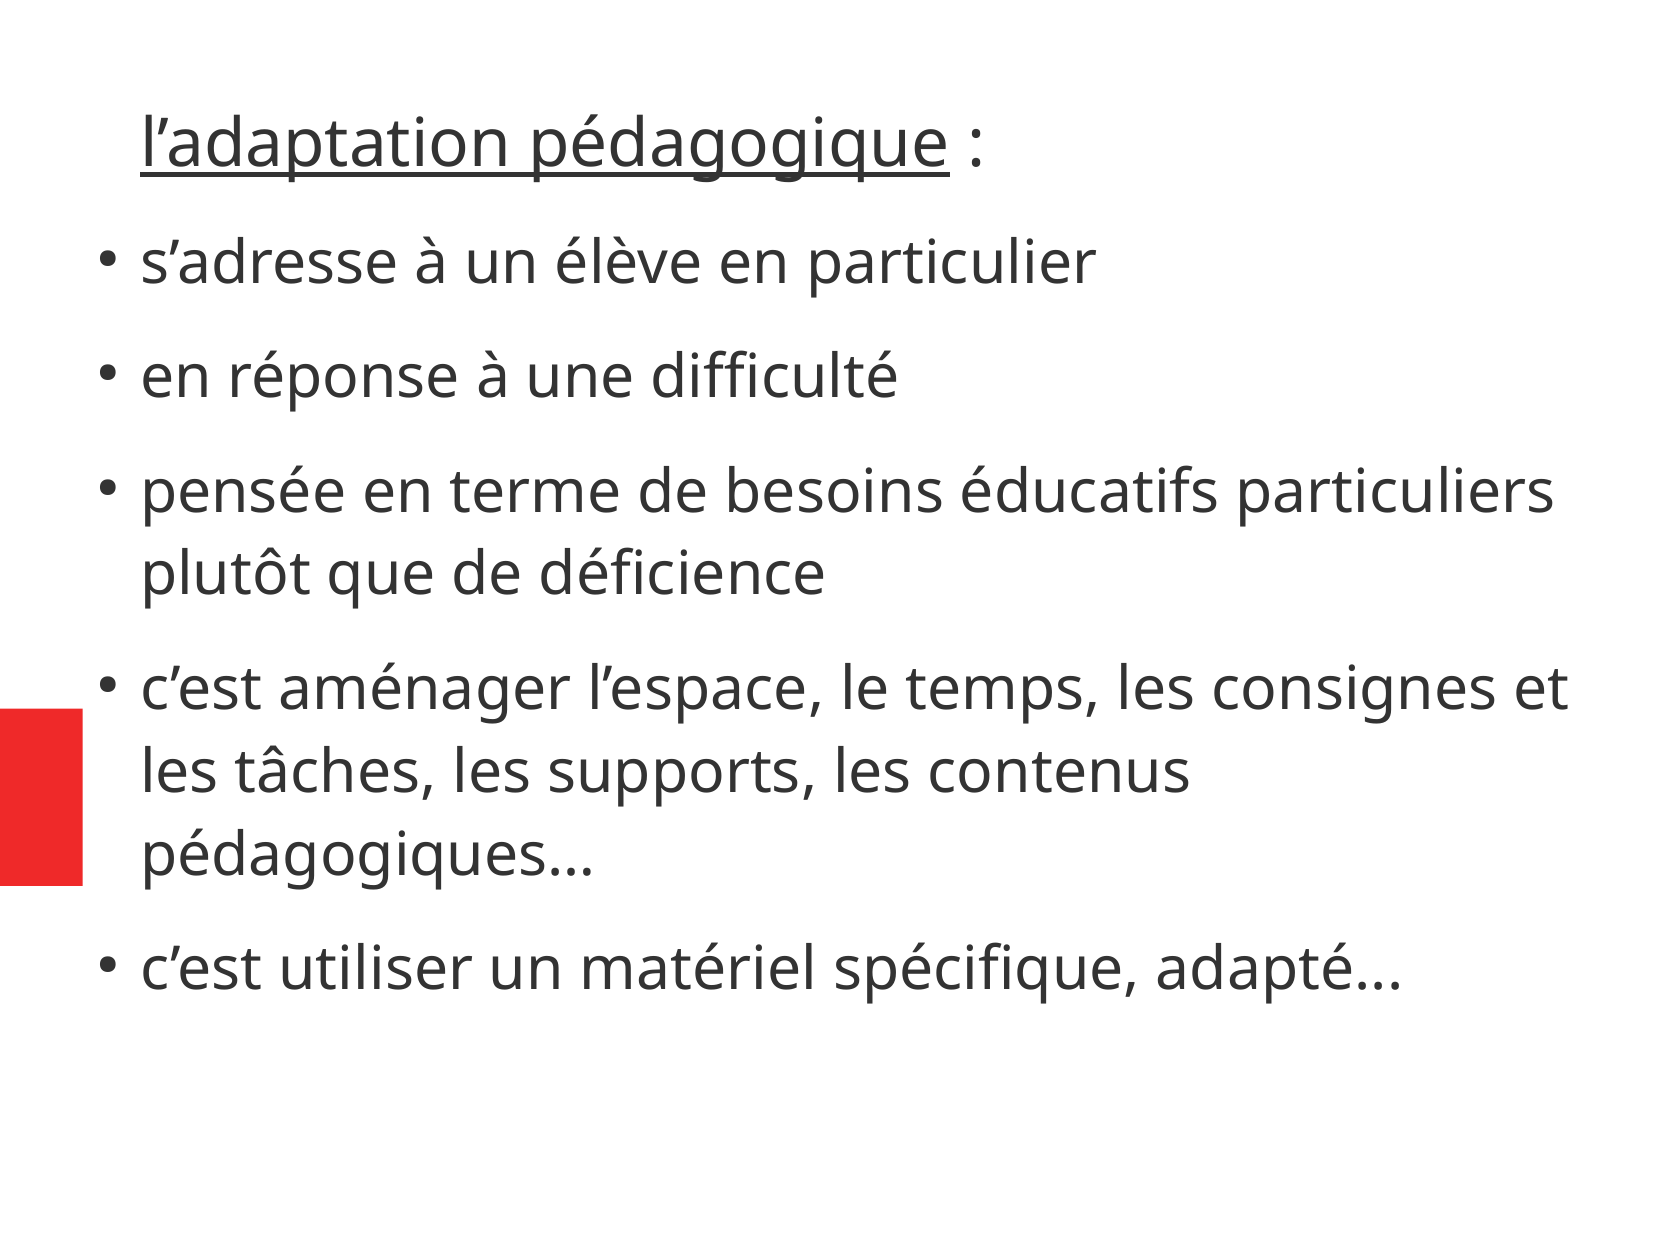

# l’adaptation pédagogique :
s’adresse à un élève en particulier
en réponse à une difficulté
pensée en terme de besoins éducatifs particuliers plutôt que de déficience
c’est aménager l’espace, le temps, les consignes et les tâches, les supports, les contenus pédagogiques…
c’est utiliser un matériel spécifique, adapté...